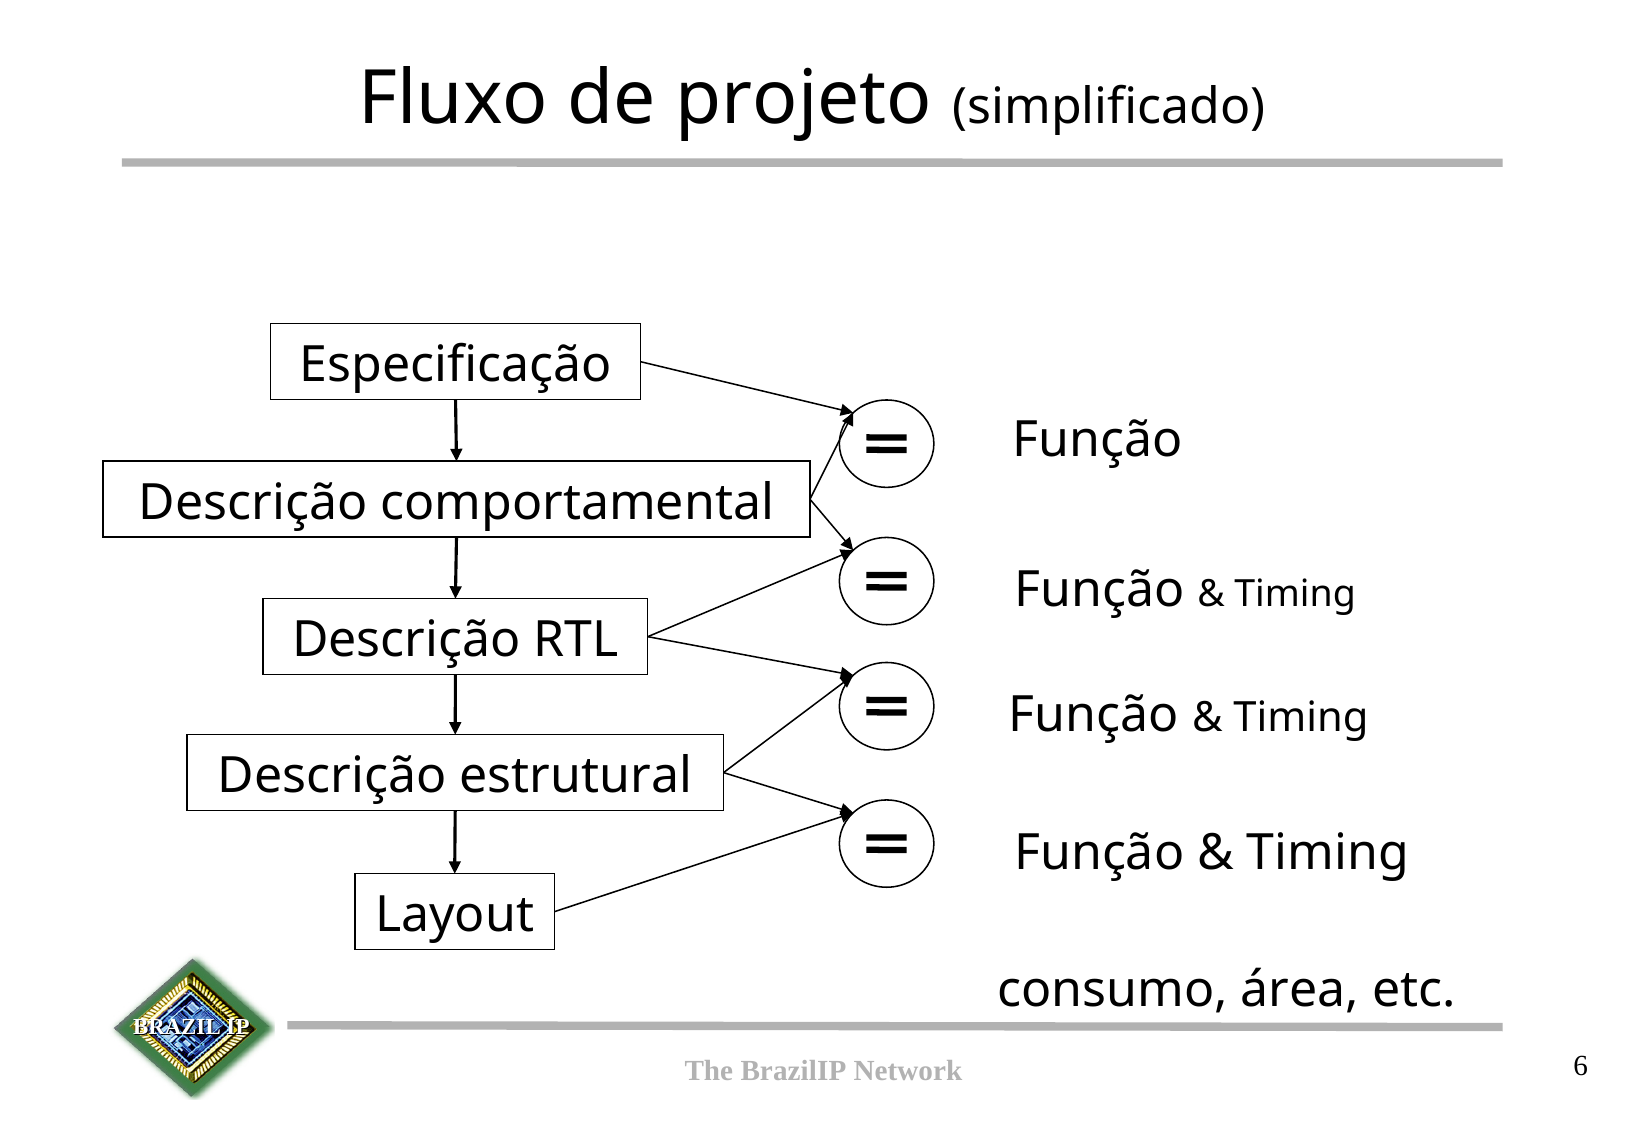

# Fluxo de projeto (simplificado)‏
Especificação
Função
Descrição comportamental
Função & Timing
Descrição RTL
Função & Timing
Descrição estrutural
Função & Timing
Layout
consumo, área, etc.
6